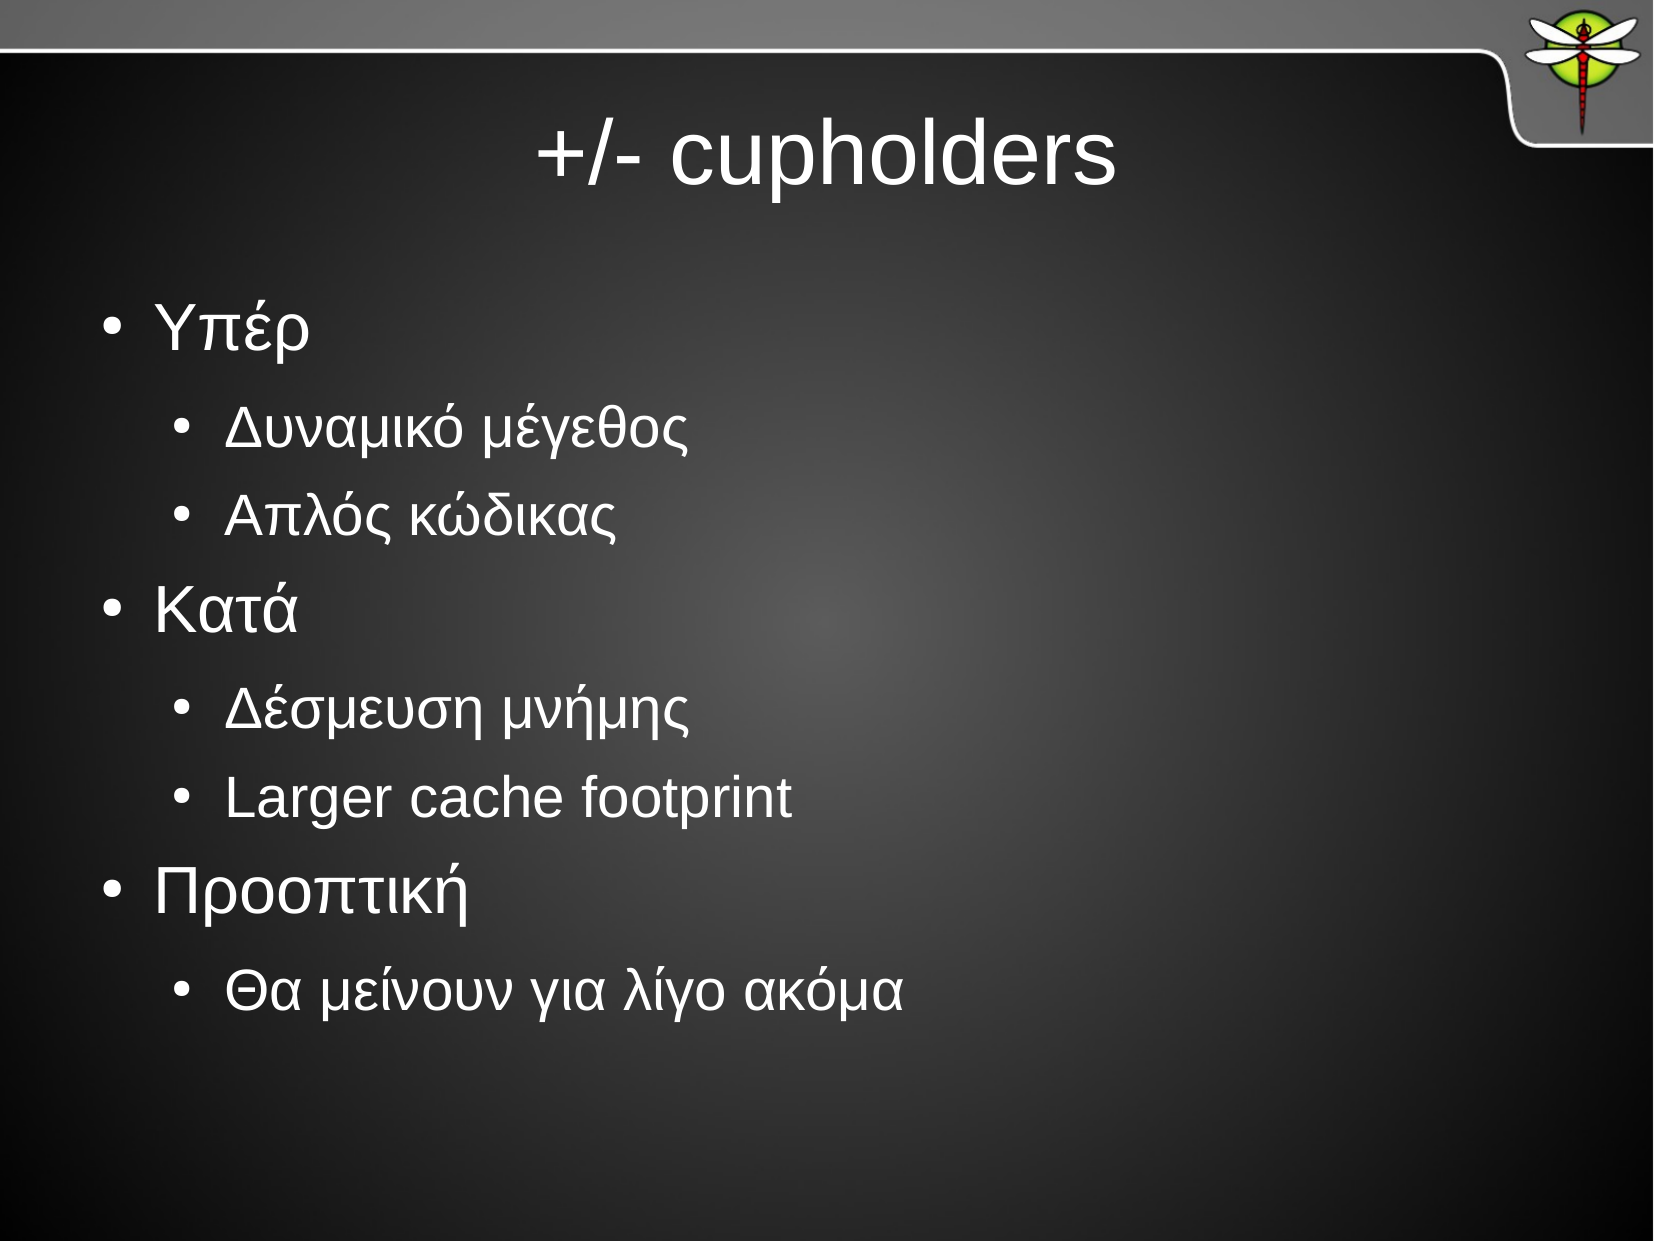

# +/- cupholders
Υπέρ
Δυναμικό μέγεθος
Απλός κώδικας
Κατά
Δέσμευση μνήμης
Larger cache footprint
Προοπτική
Θα μείνουν για λίγο ακόμα